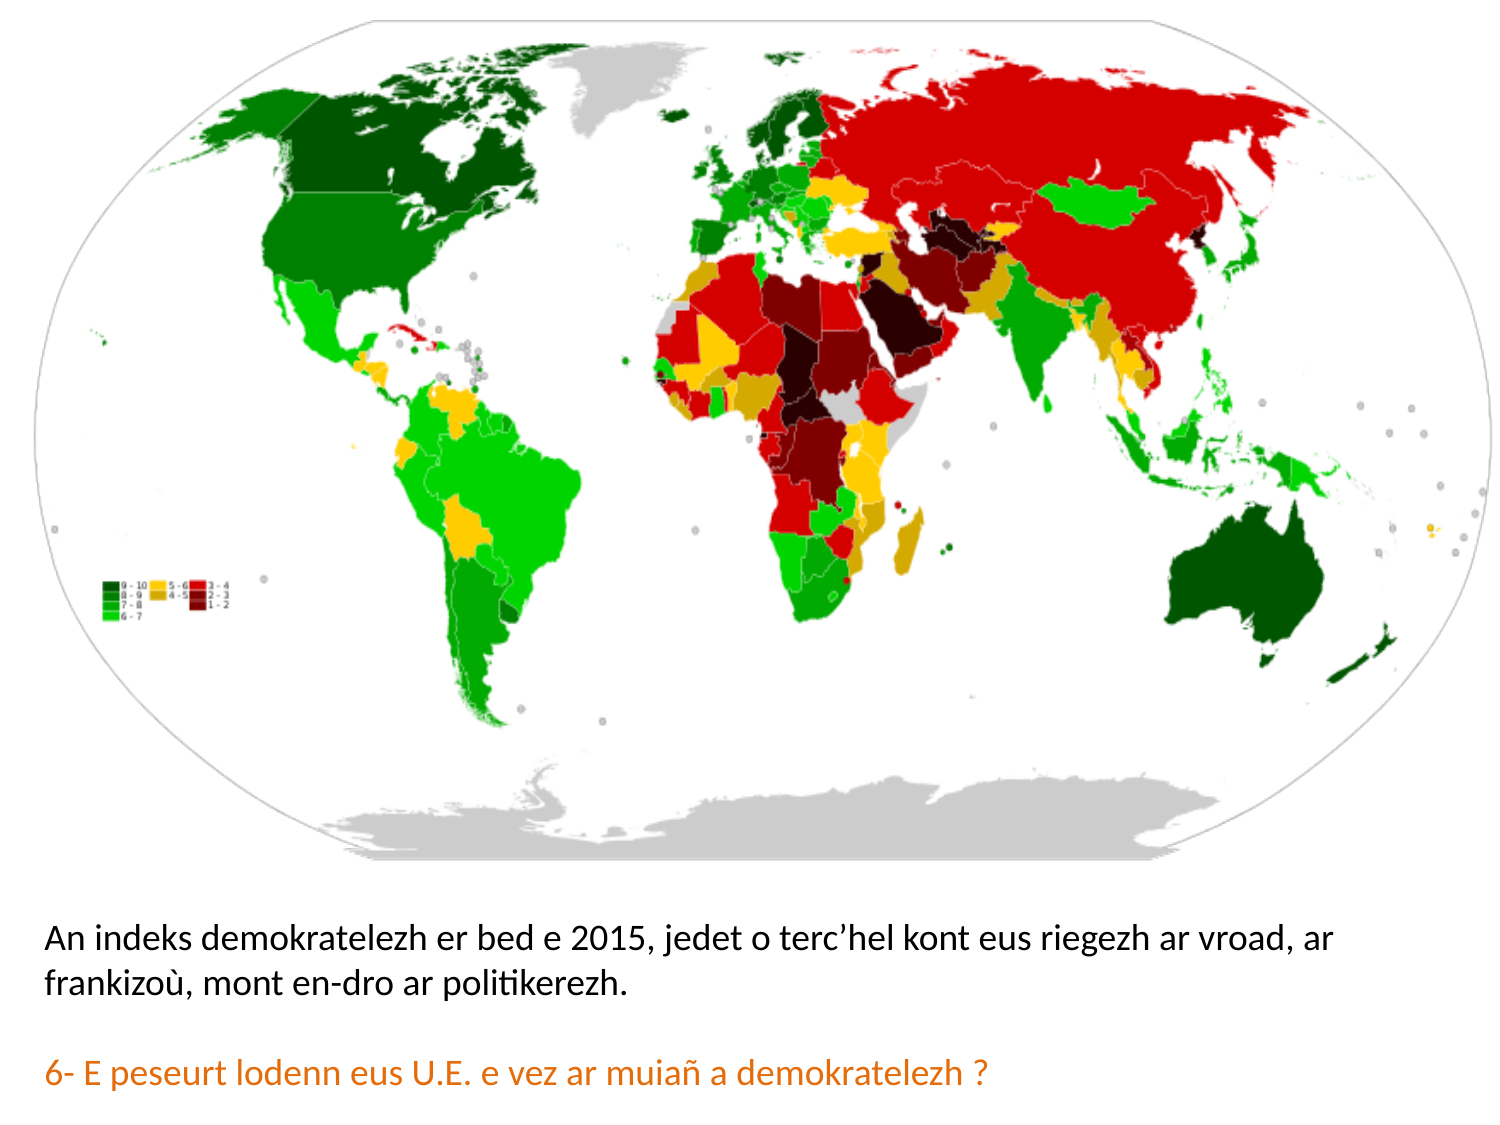

An indeks demokratelezh er bed e 2015, jedet o terc’hel kont eus riegezh ar vroad, ar frankizoù, mont en-dro ar politikerezh.
6- E peseurt lodenn eus U.E. e vez ar muiañ a demokratelezh ?